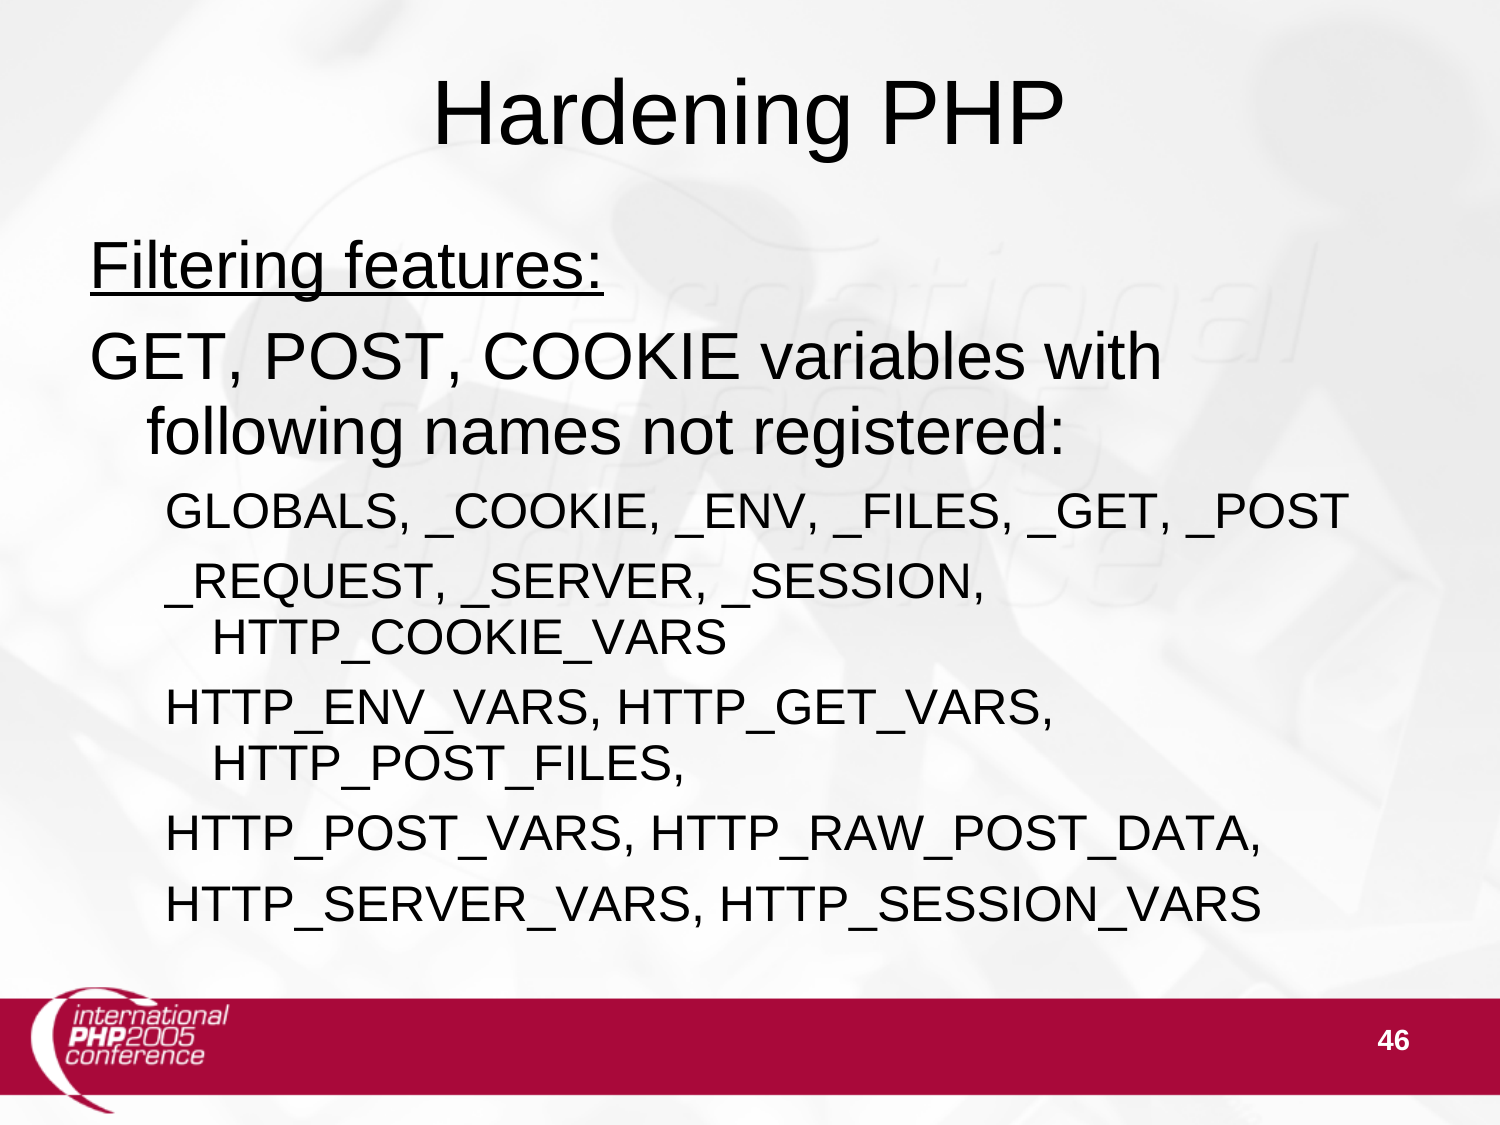

# Hardening PHP
Filtering features:
GET, POST, COOKIE variables with following names not registered:
GLOBALS, _COOKIE, _ENV, _FILES, _GET, _POST
_REQUEST, _SERVER, _SESSION, HTTP_COOKIE_VARS
HTTP_ENV_VARS, HTTP_GET_VARS, HTTP_POST_FILES,
HTTP_POST_VARS, HTTP_RAW_POST_DATA,
HTTP_SERVER_VARS, HTTP_SESSION_VARS
46